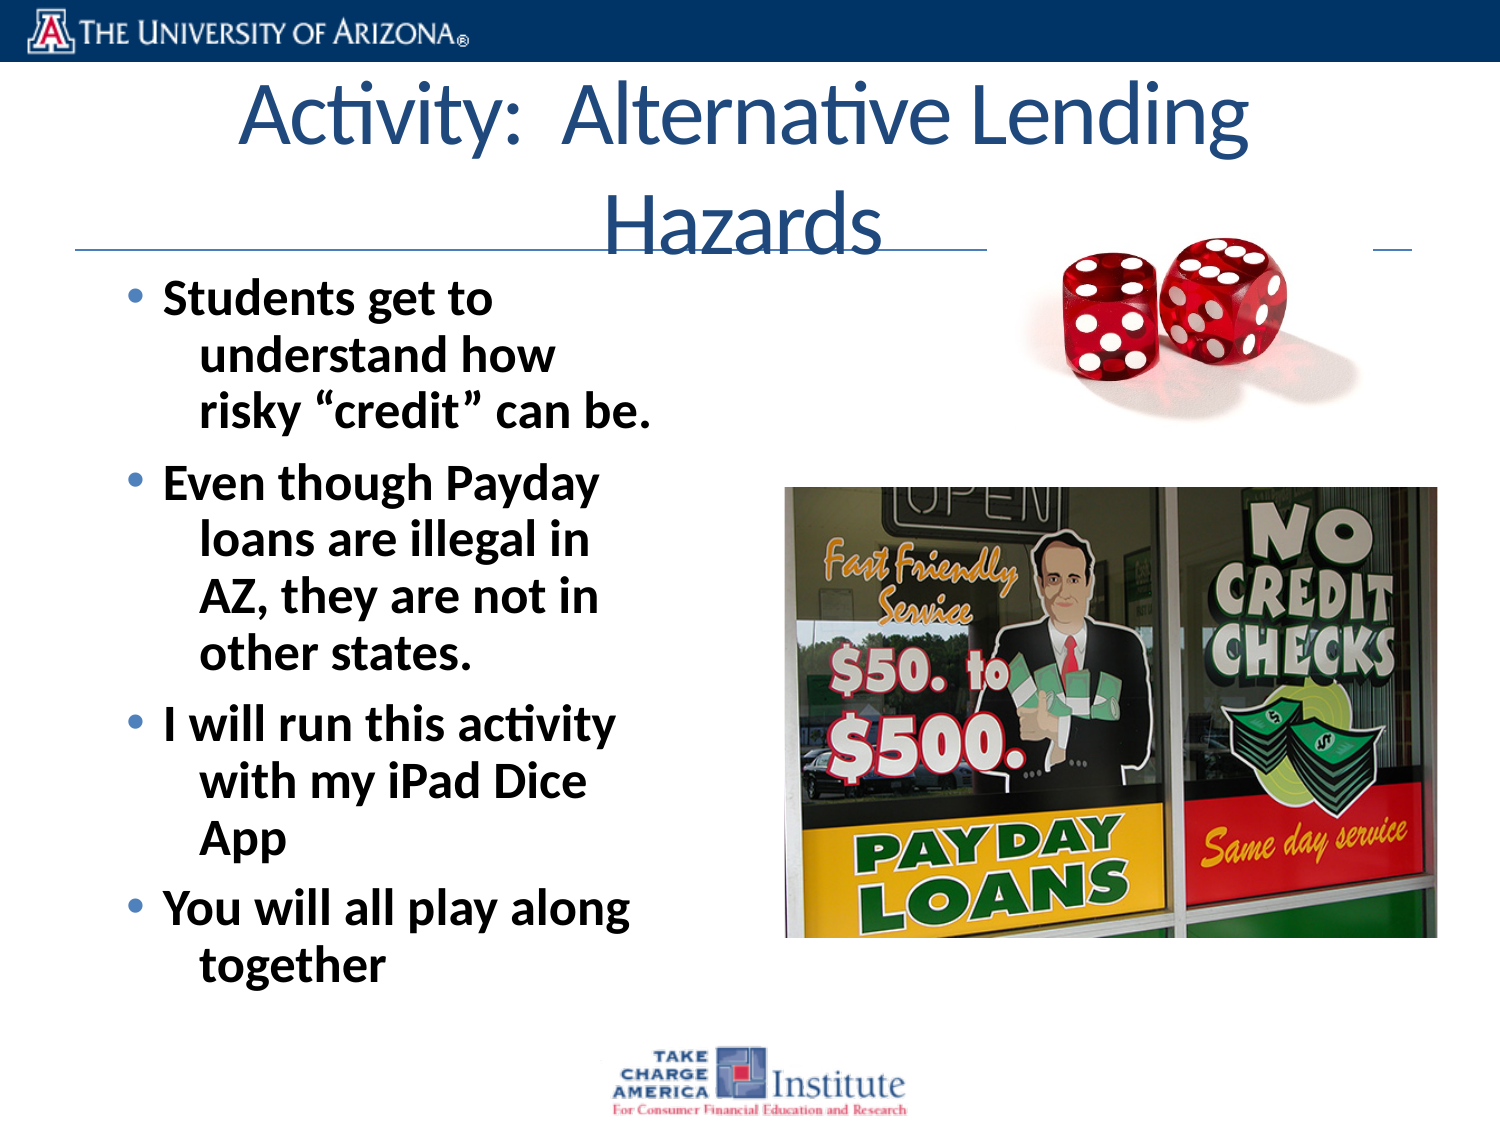

# Activity: Alternative Lending Hazards
Students get to understand how risky “credit” can be.
Even though Payday loans are illegal in AZ, they are not in other states.
I will run this activity with my iPad Dice App
You will all play along together